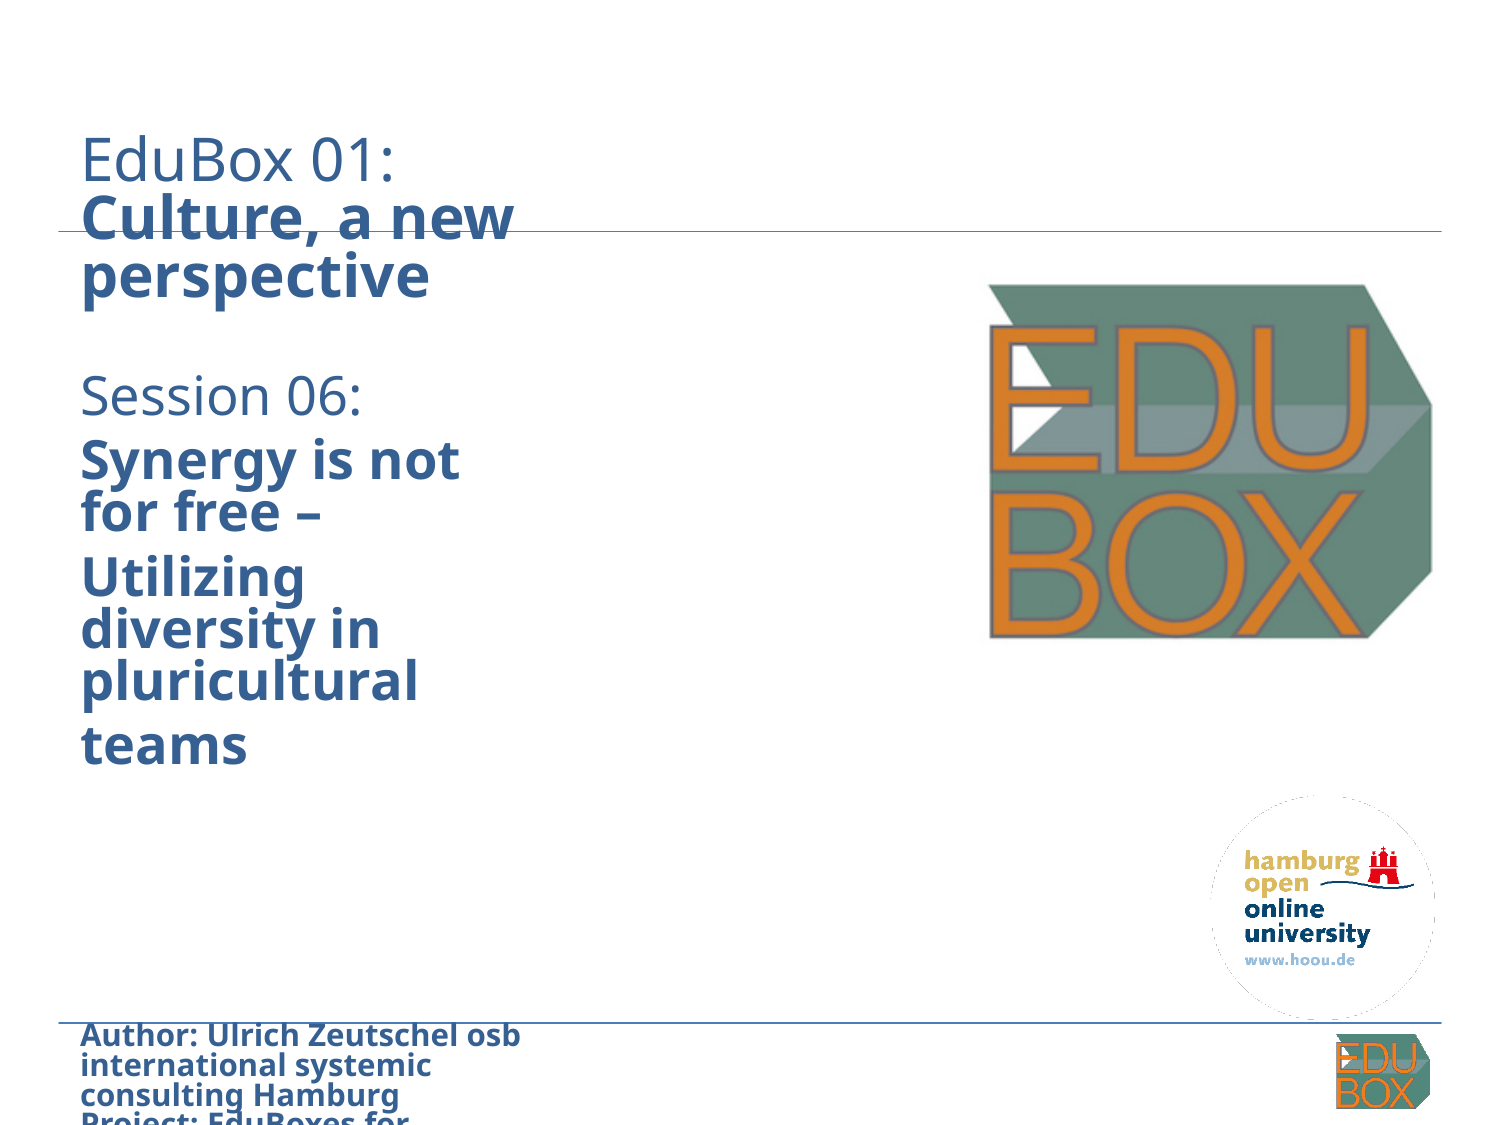

# EduBox 01: Culture, a new perspective
Session 06:
Synergy is not for free –
Utilizing diversity in pluricultural
teams
Author: Ulrich Zeutschel osb international systemic consulting Hamburg
Project: EduBoxes for Hamburg Open Online University (www.hoou.de)